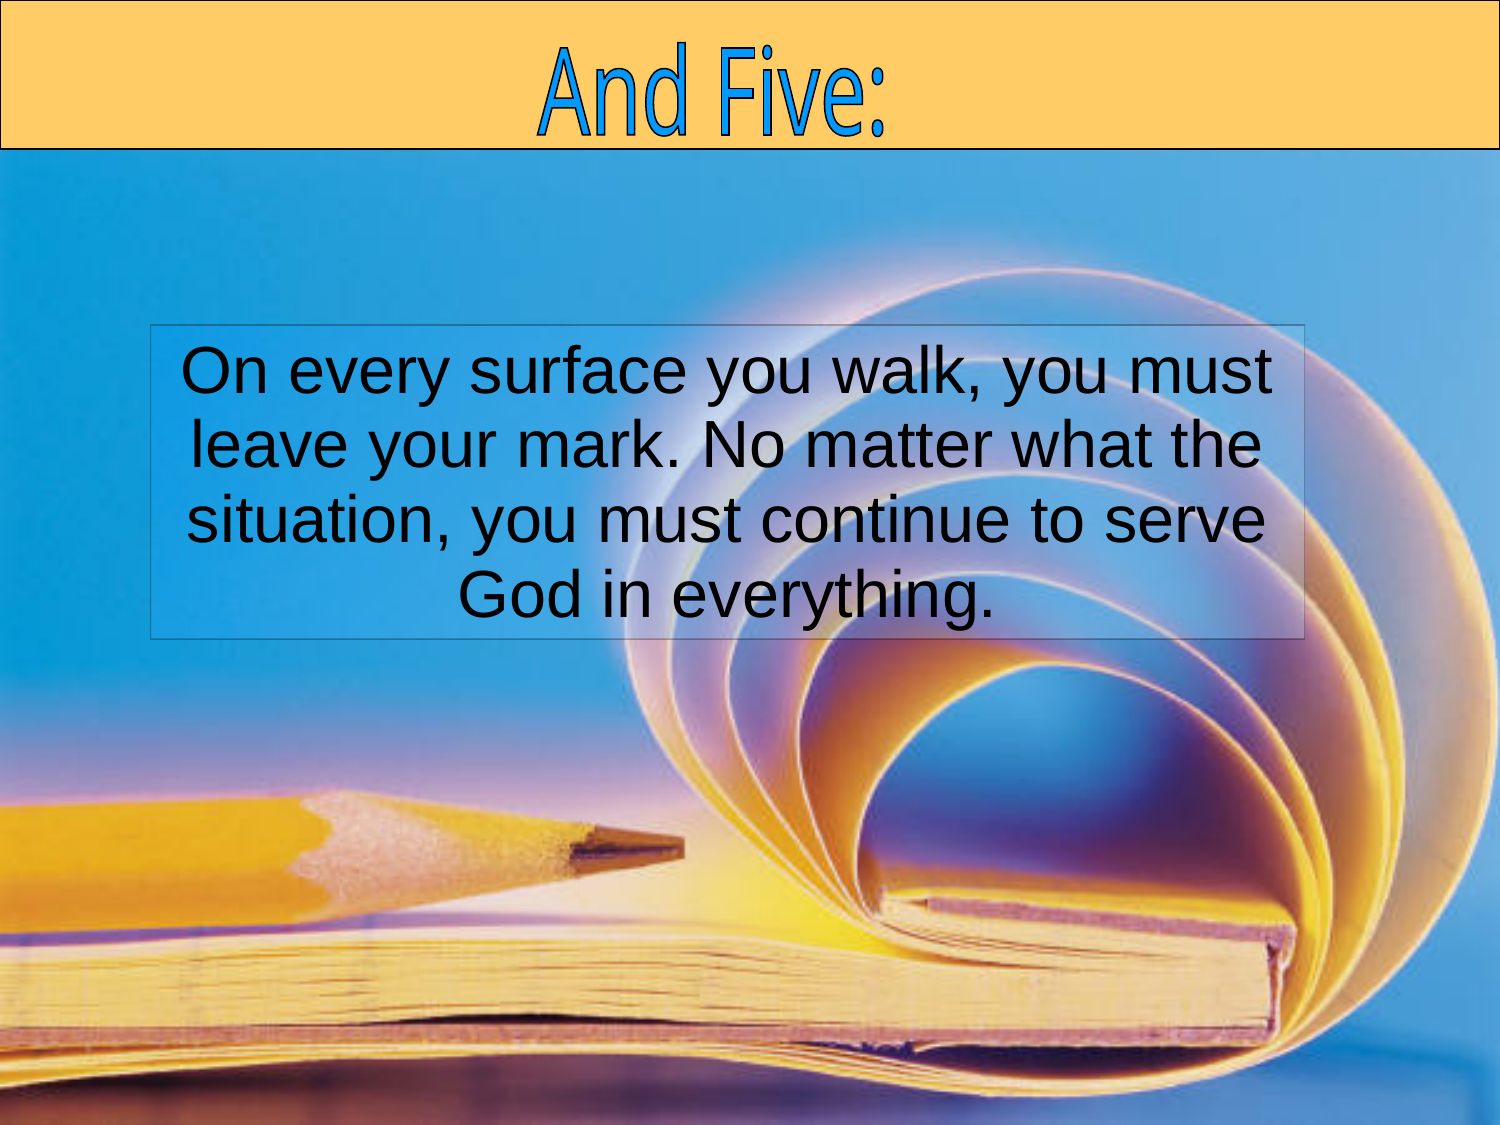

And Five:
On every surface you walk, you must leave your mark. No matter what the situation, you must continue to serve God in everything.